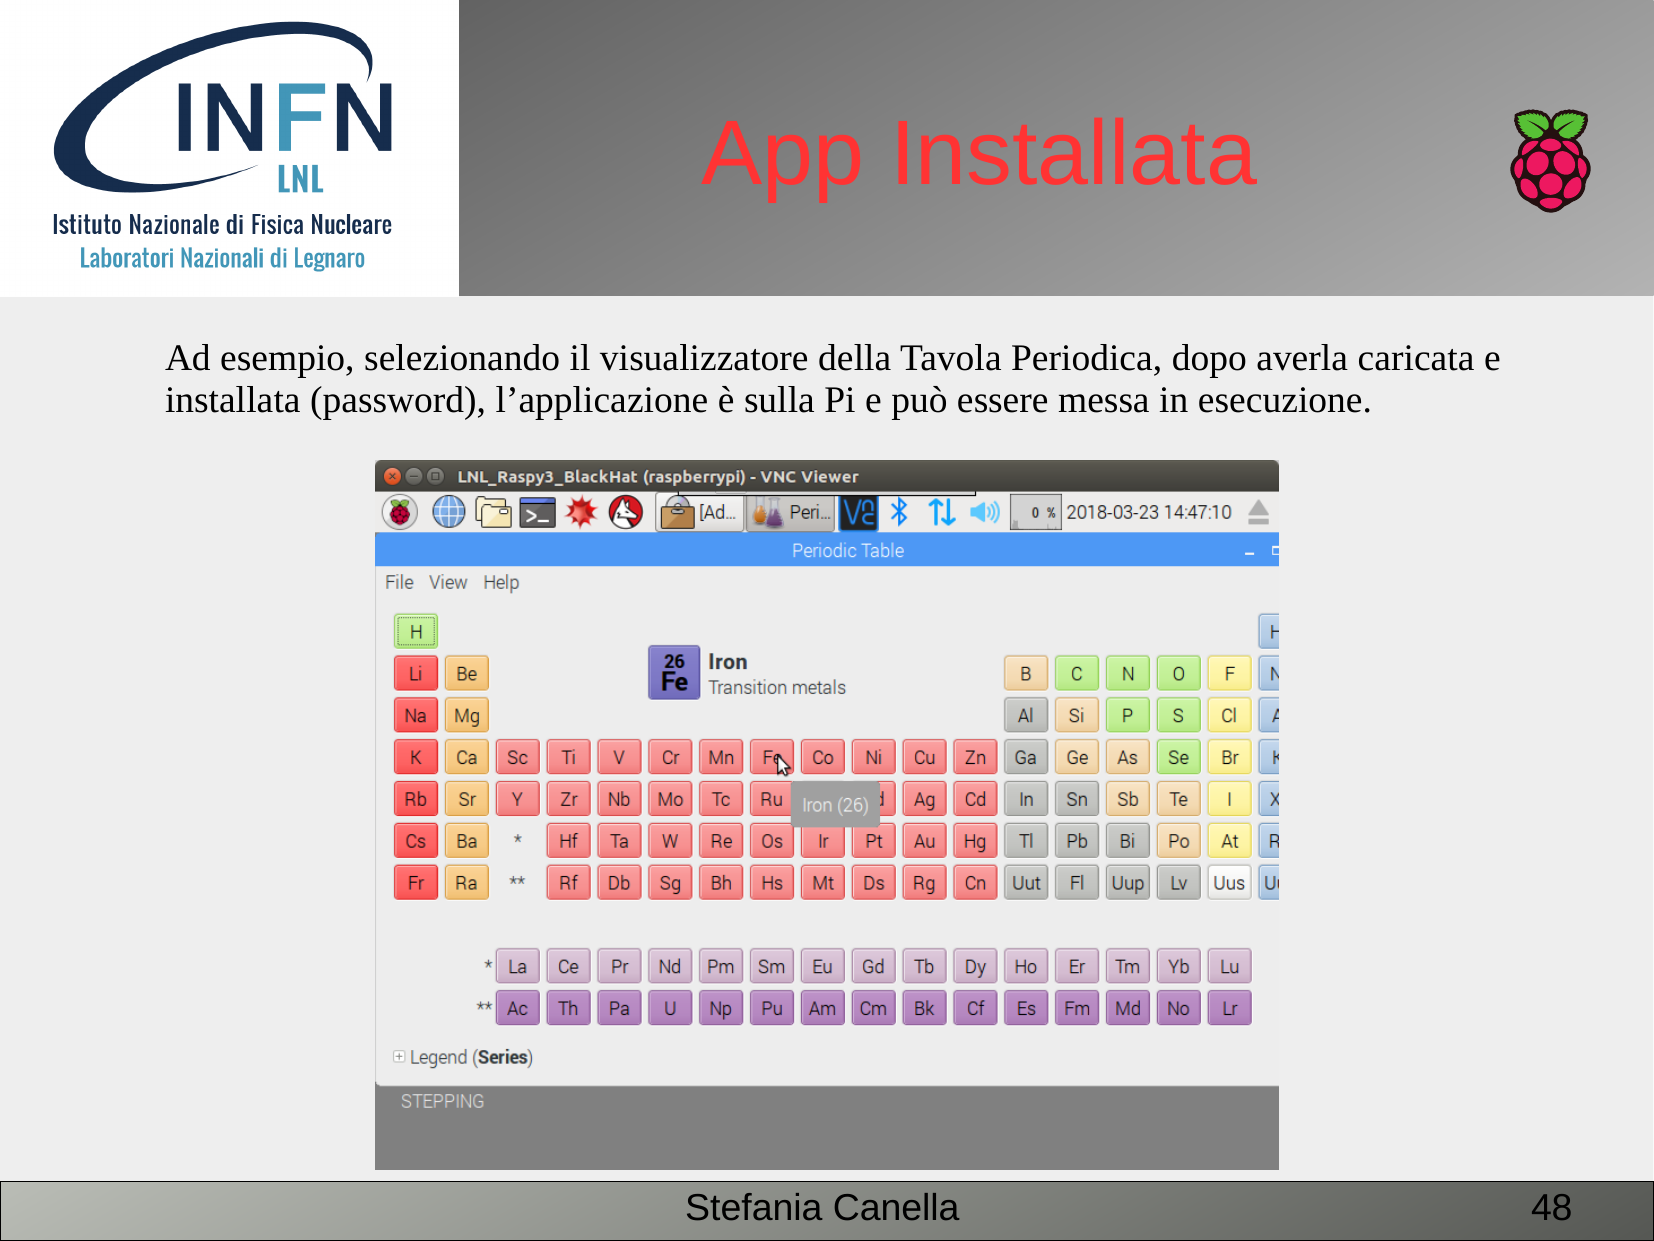

# App Installata
Ad esempio, selezionando il visualizzatore della Tavola Periodica, dopo averla caricata e installata (password), l’applicazione è sulla Pi e può essere messa in esecuzione.
Stefania Canella